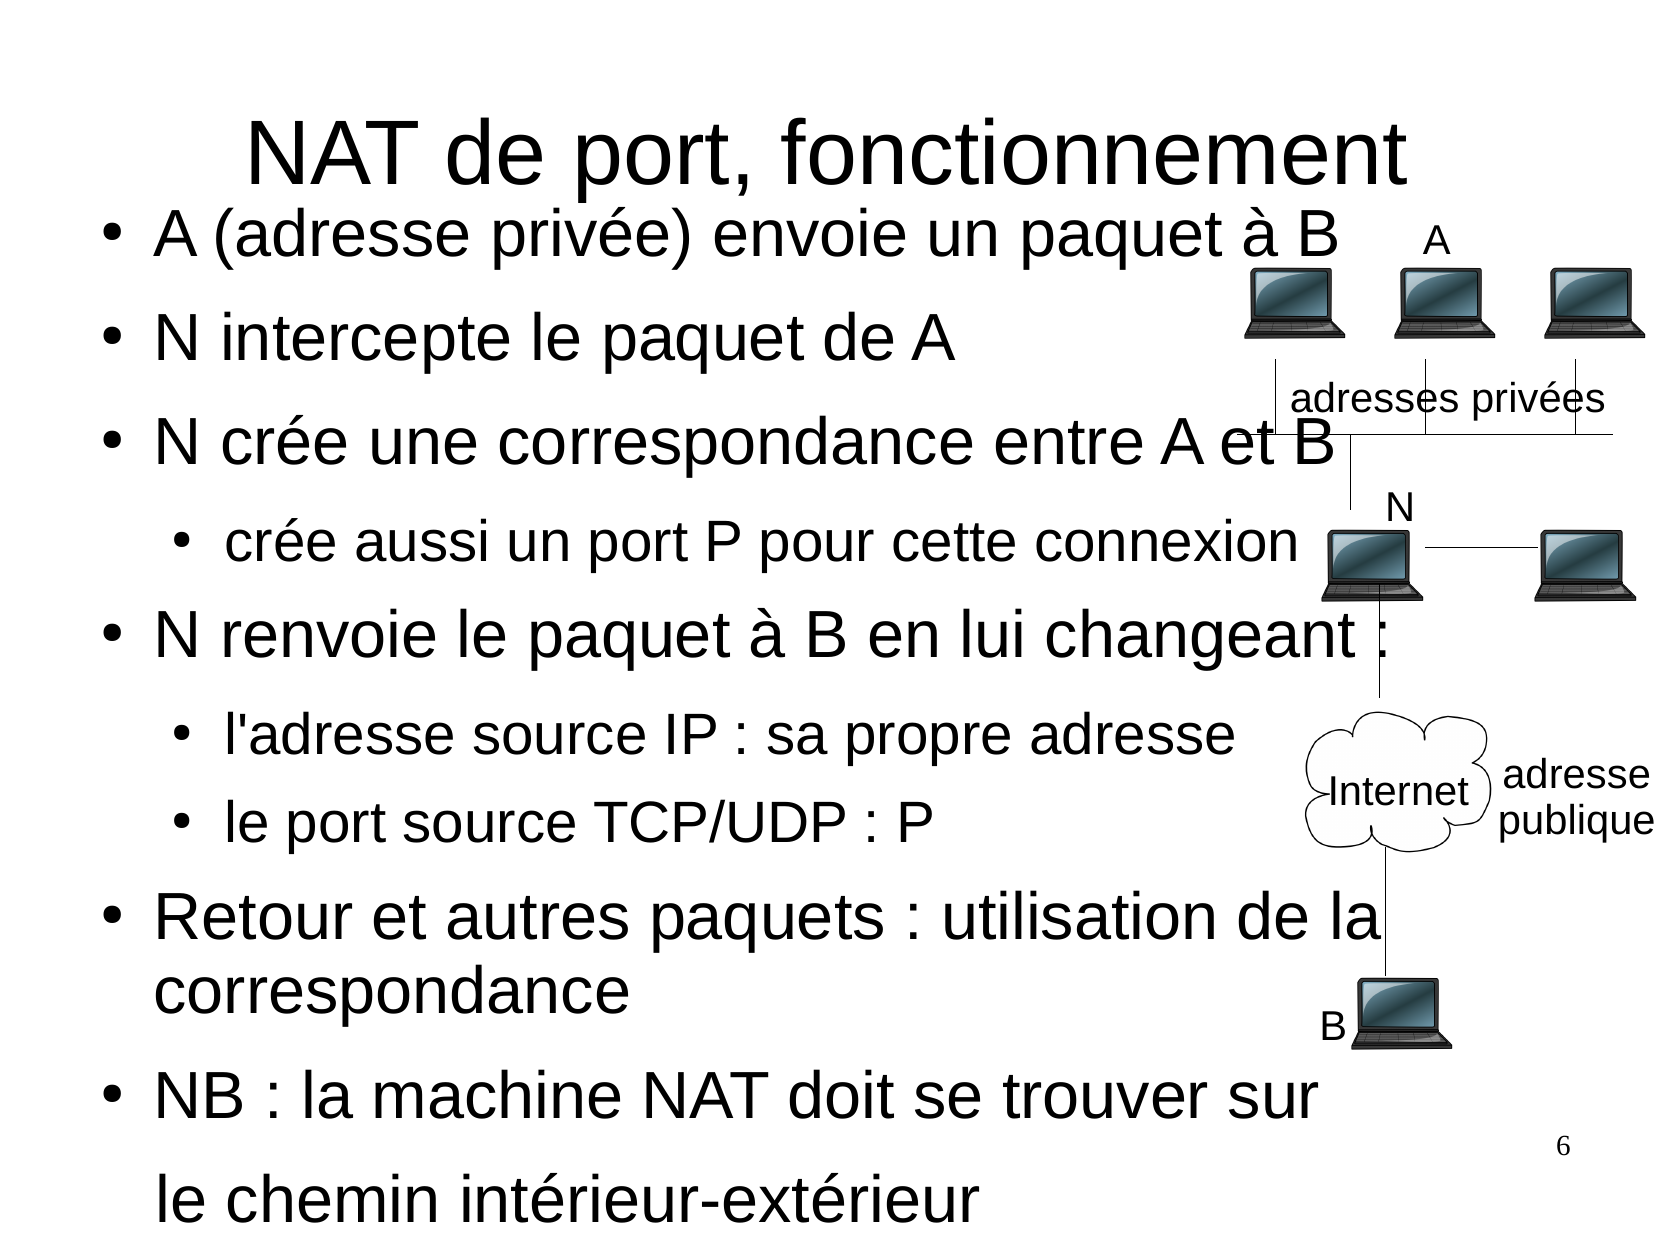

# NAT de port, fonctionnement
A (adresse privée) envoie un paquet à B
N intercepte le paquet de A
N crée une correspondance entre A et B
crée aussi un port P pour cette connexion
N renvoie le paquet à B en lui changeant :
l'adresse source IP : sa propre adresse
le port source TCP/UDP : P
Retour et autres paquets : utilisation de la correspondance
NB : la machine NAT doit se trouver sur
 le chemin intérieur-extérieur
A
adresses privées
N
Internet
adresse
publique
B
6